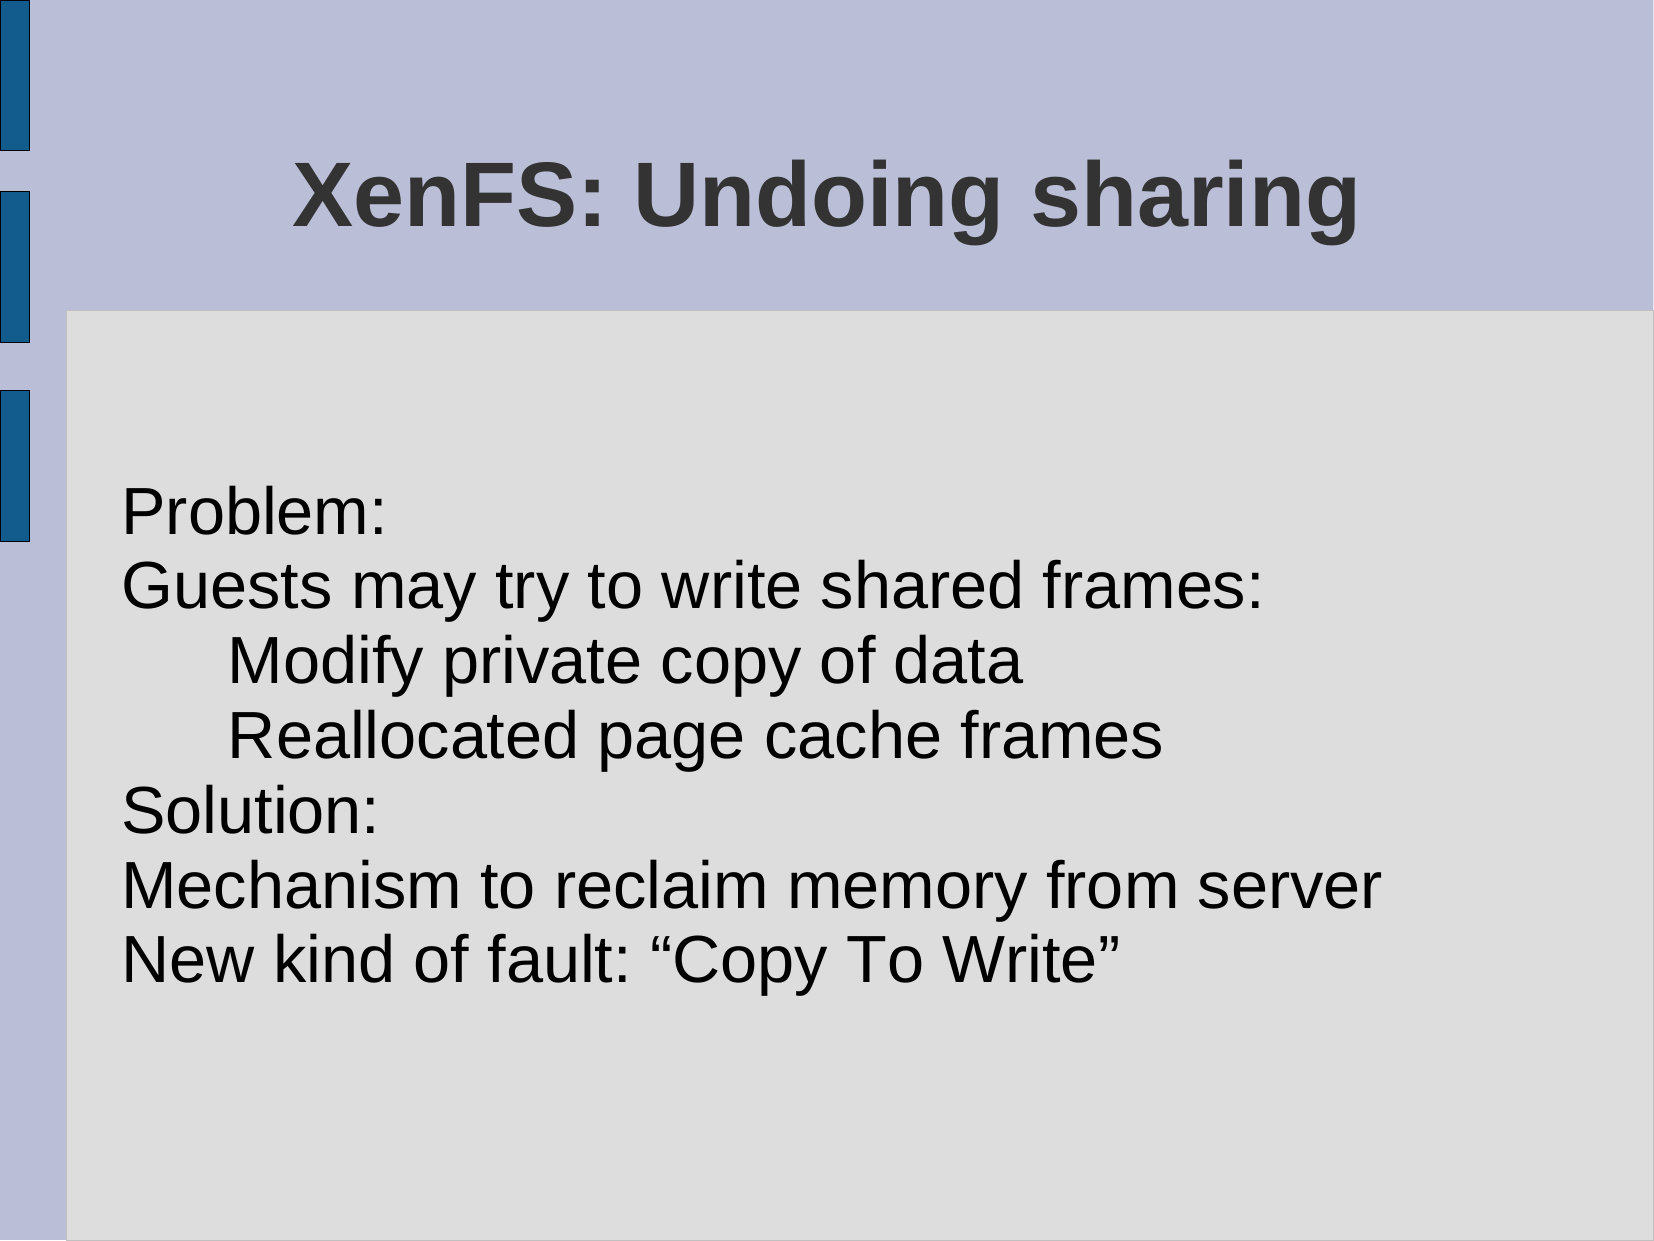

# XenFS: Undoing sharing
Problem:
Guests may try to write shared frames:
Modify private copy of data
Reallocated page cache frames
Solution:
Mechanism to reclaim memory from server
New kind of fault: “Copy To Write”